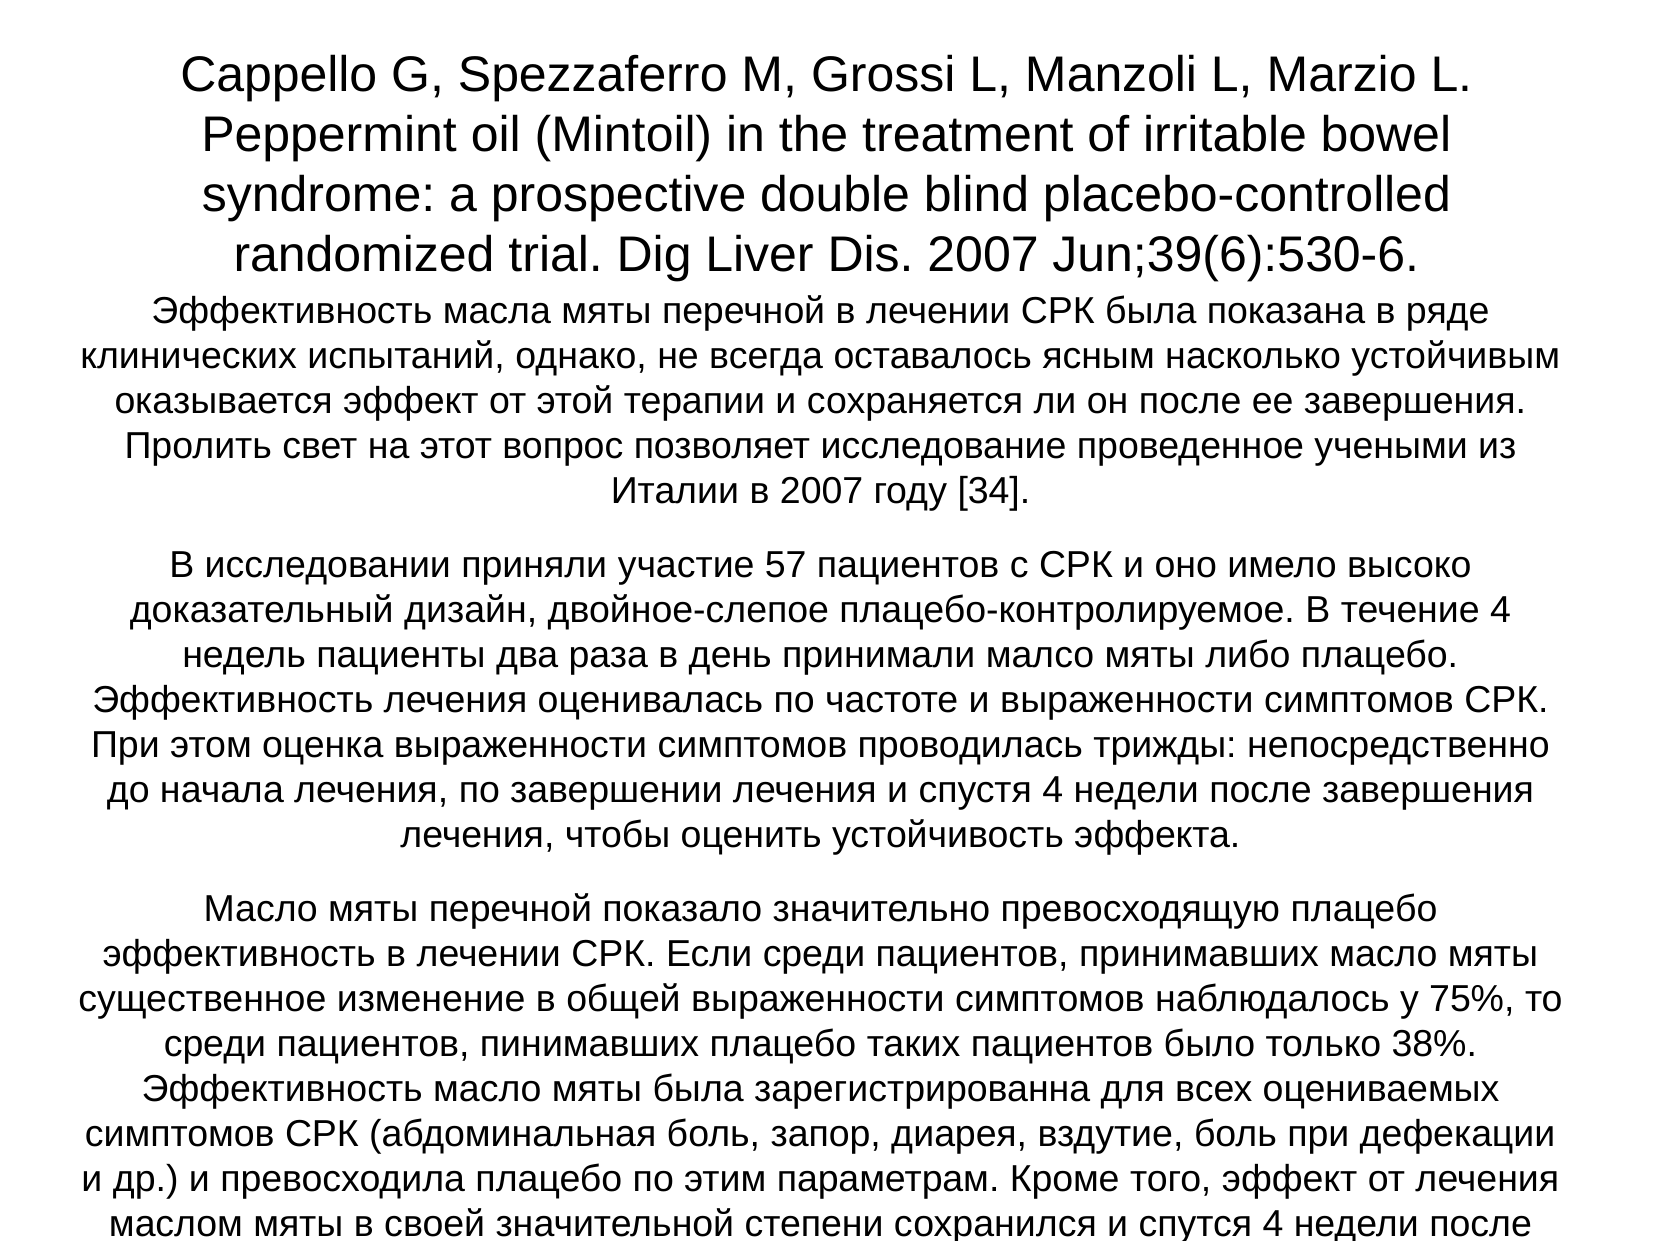

# Cappello G, Spezzaferro M, Grossi L, Manzoli L, Marzio L. Peppermint oil (Mintoil) in the treatment of irritable bowel syndrome: a prospective double blind placebo-controlled randomized trial. Dig Liver Dis. 2007 Jun;39(6):530-6.
Эффективность масла мяты перечной в лечении СРК была показана в ряде клинических испытаний, однако, не всегда оставалось ясным насколько устойчивым оказывается эффект от этой терапии и сохраняется ли он после ее завершения. Пролить свет на этот вопрос позволяет исследование проведенное учеными из Италии в 2007 году [34].
В исследовании приняли участие 57 пациентов с СРК и оно имело высоко доказательный дизайн, двойное-слепое плацебо-контролируемое. В течение 4 недель пациенты два раза в день принимали малсо мяты либо плацебо. Эффективность лечения оценивалась по частоте и выраженности симптомов СРК. При этом оценка выраженности симптомов проводилась трижды: непосредственно до начала лечения, по завершении лечения и спустя 4 недели после завершения лечения, чтобы оценить устойчивость эффекта.
Масло мяты перечной показало значительно превосходящую плацебо эффективность в лечении СРК. Если среди пациентов, принимавших масло мяты существенное изменение в общей выраженности симптомов наблюдалось у 75%, то среди пациентов, пинимавших плацебо таких пациентов было только 38%. Эффективность масло мяты была зарегистрированна для всех оцениваемых симптомов СРК (абдоминальная боль, запор, диарея, вздутие, боль при дефекации и др.) и превосходила плацебо по этим параметрам. Кроме того, эффект от лечения маслом мяты в своей значительной степени сохранился и спутся 4 недели после завершения лечения, в то время как в группе пациентов, принимавших плацебо, выраженность симптомов вернулась к уровню, имевшемуся до начала лечения.